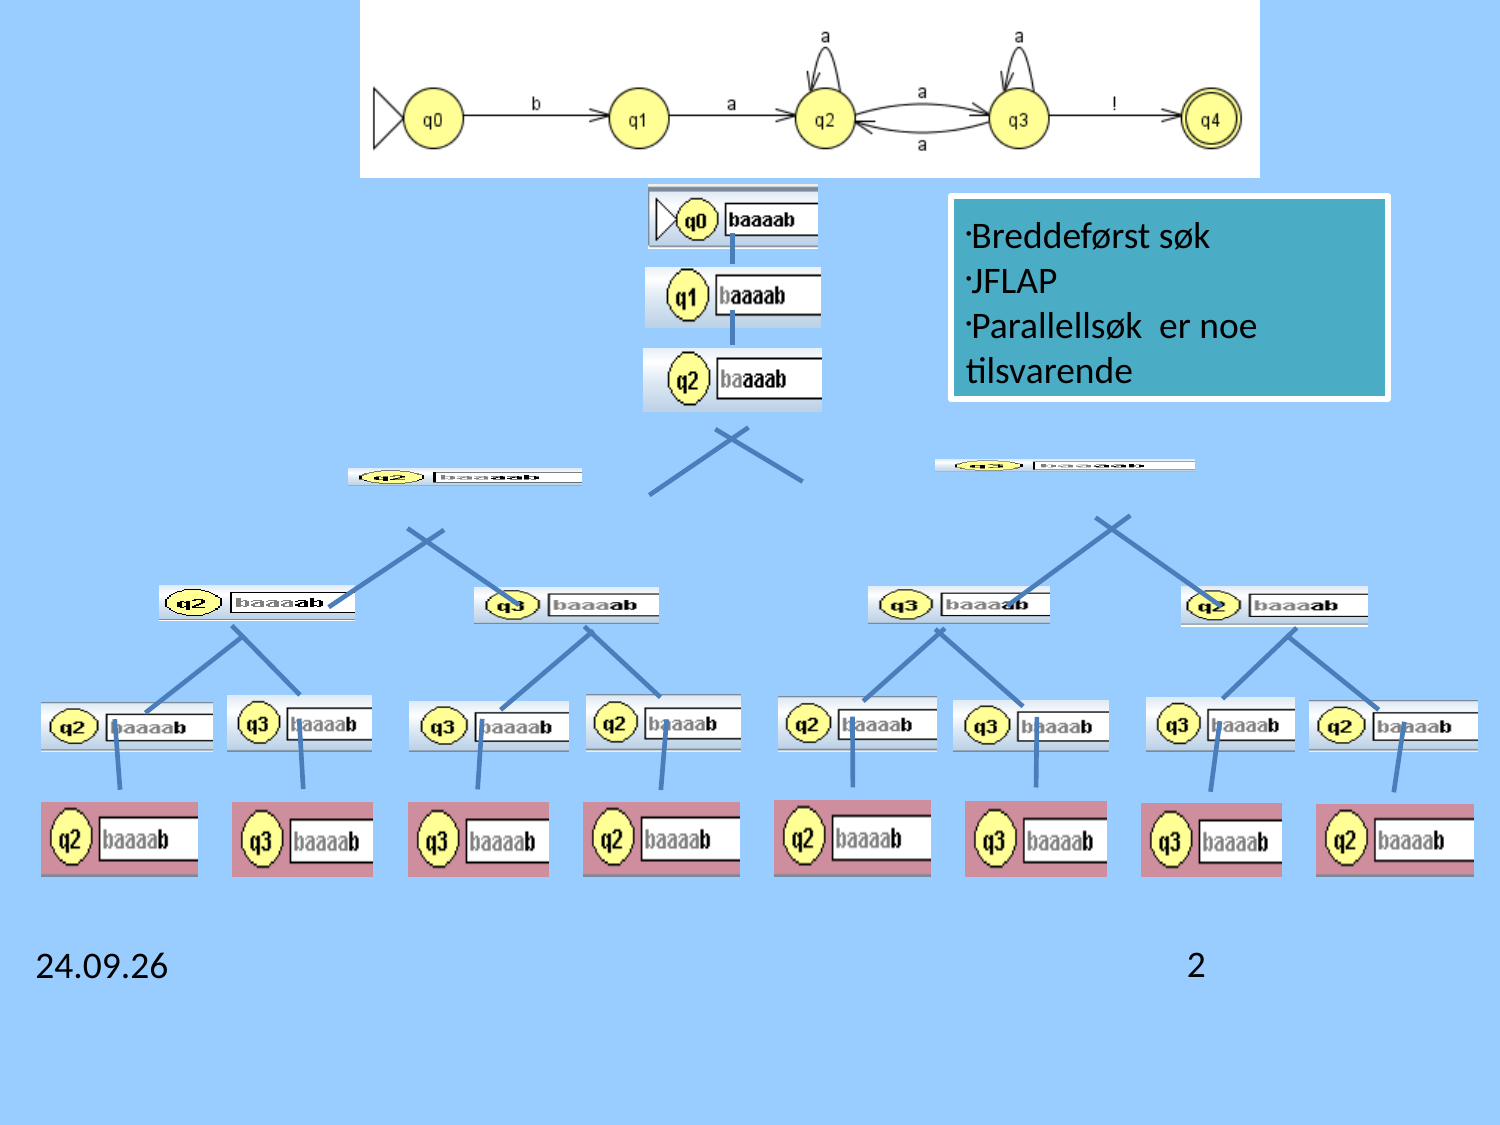

Breddeførst søk
JFLAP
Parallellsøk er noe tilsvarende